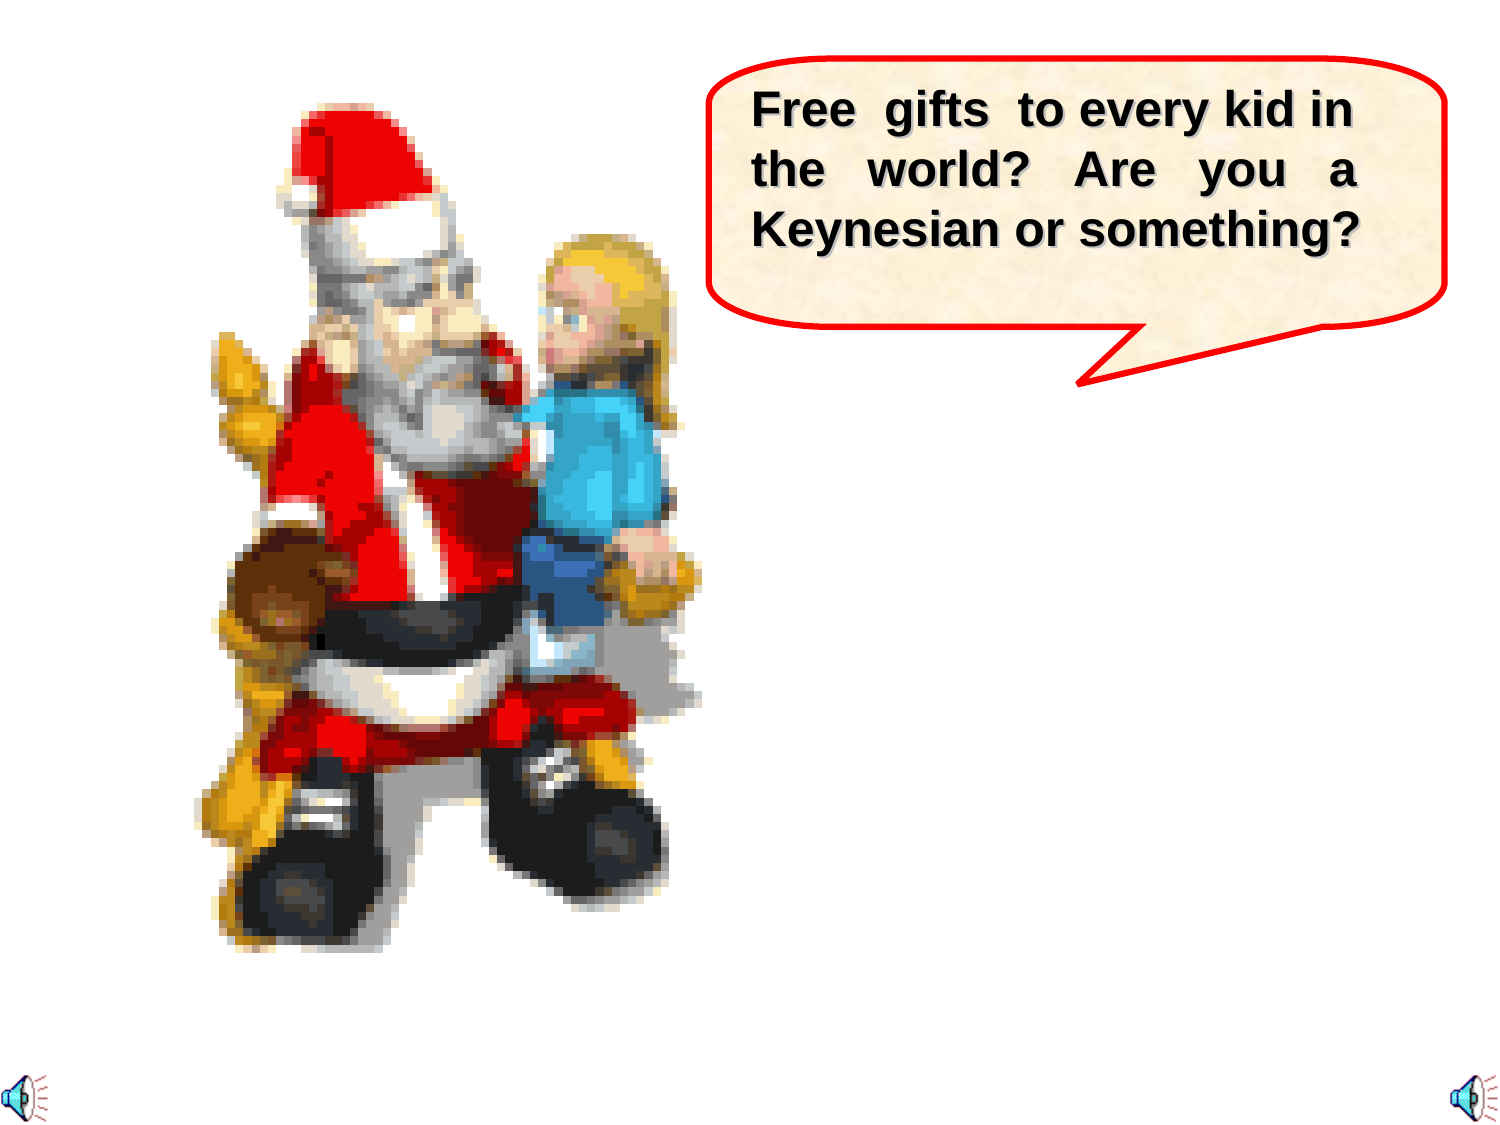

Free gifts to every kid in the world? Are you a Keynesian or something?
# .